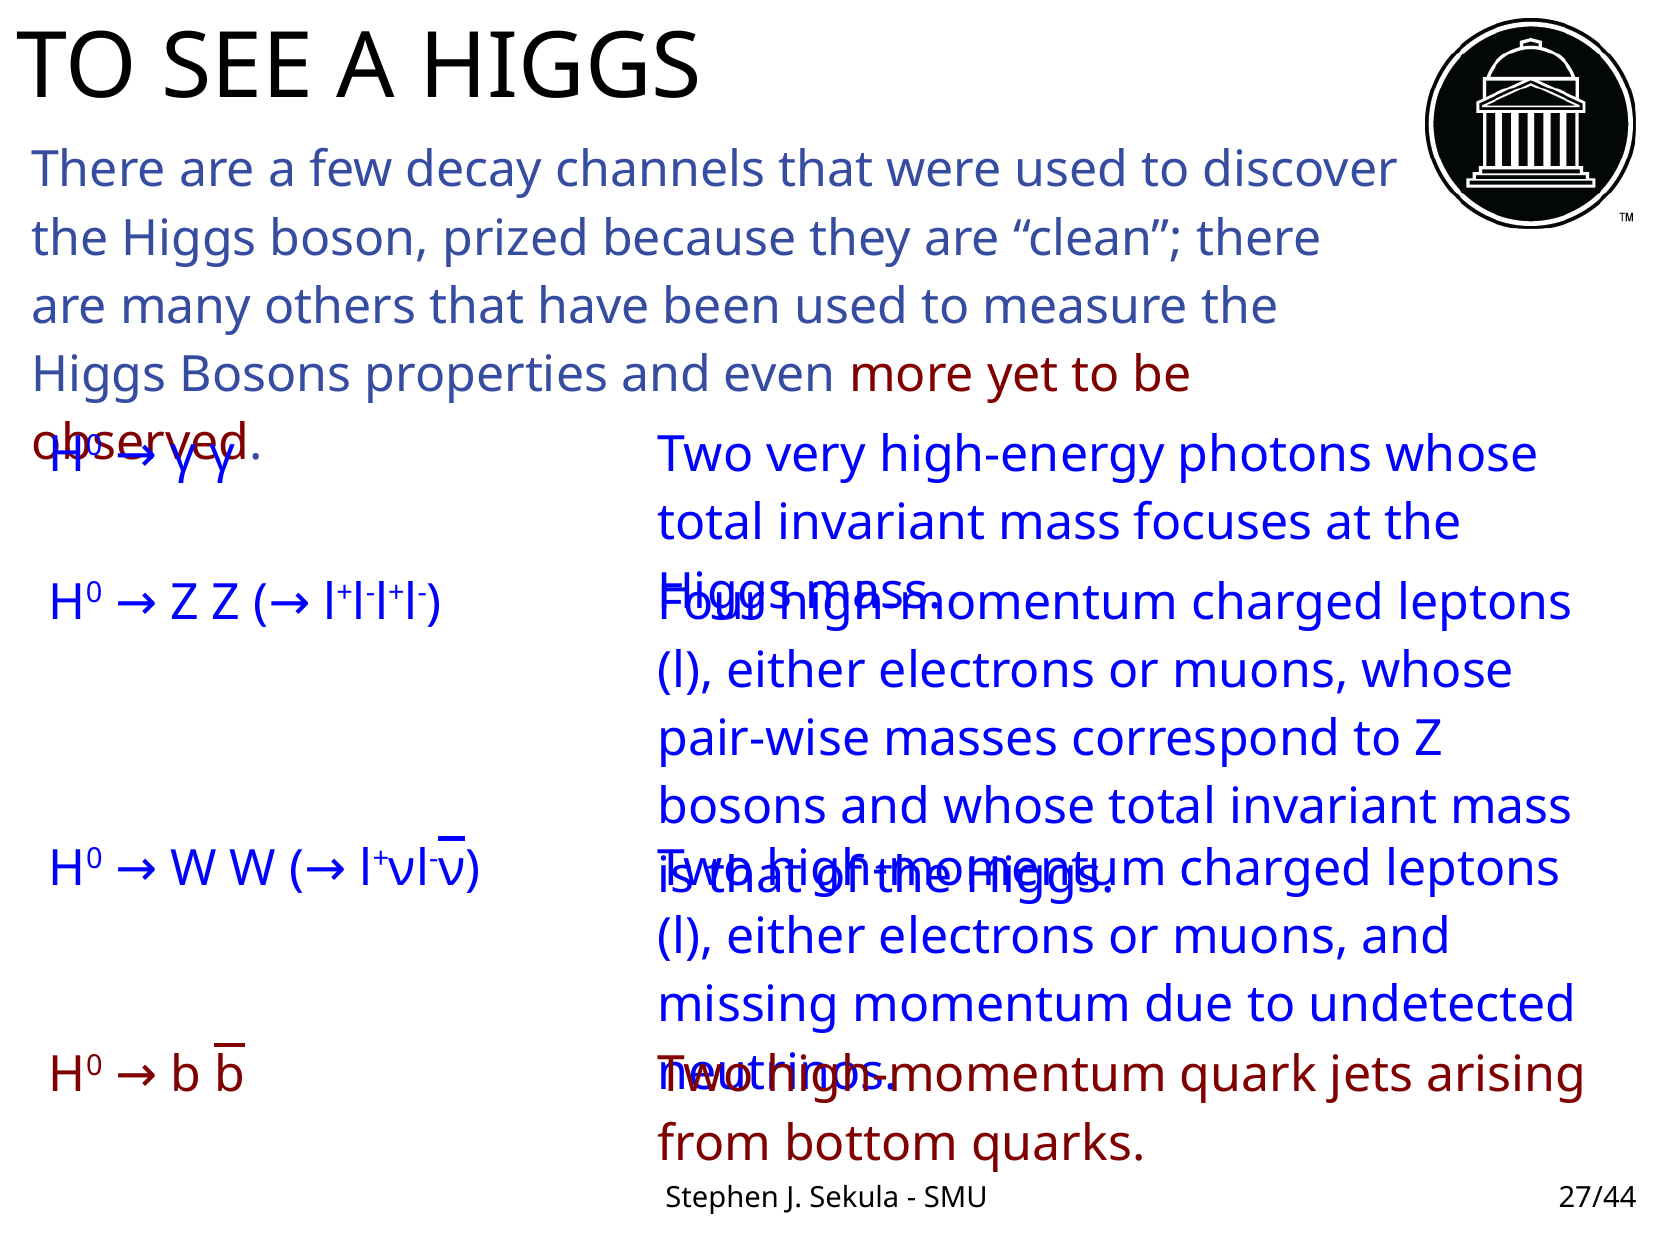

# TO SEE A HIGGS
There are a few decay channels that were used to discover the Higgs boson, prized because they are “clean”; there are many others that have been used to measure the Higgs Bosons properties and even more yet to be observed.
H0 → γ γ
Two very high-energy photons whose total invariant mass focuses at the Higgs mass.
H0 → Z Z (→ l+l-l+l-)
Four high-momentum charged leptons (l), either electrons or muons, whose pair-wise masses correspond to Z bosons and whose total invariant mass is that of the Higgs.
H0 → W W (→ l+νl-ν)
Two high-momentum charged leptons (l), either electrons or muons, and missing momentum due to undetected neutrinos.
H0 → b b
Two high-momentum quark jets arising from bottom quarks.
27
Stephen J. Sekula - SMU